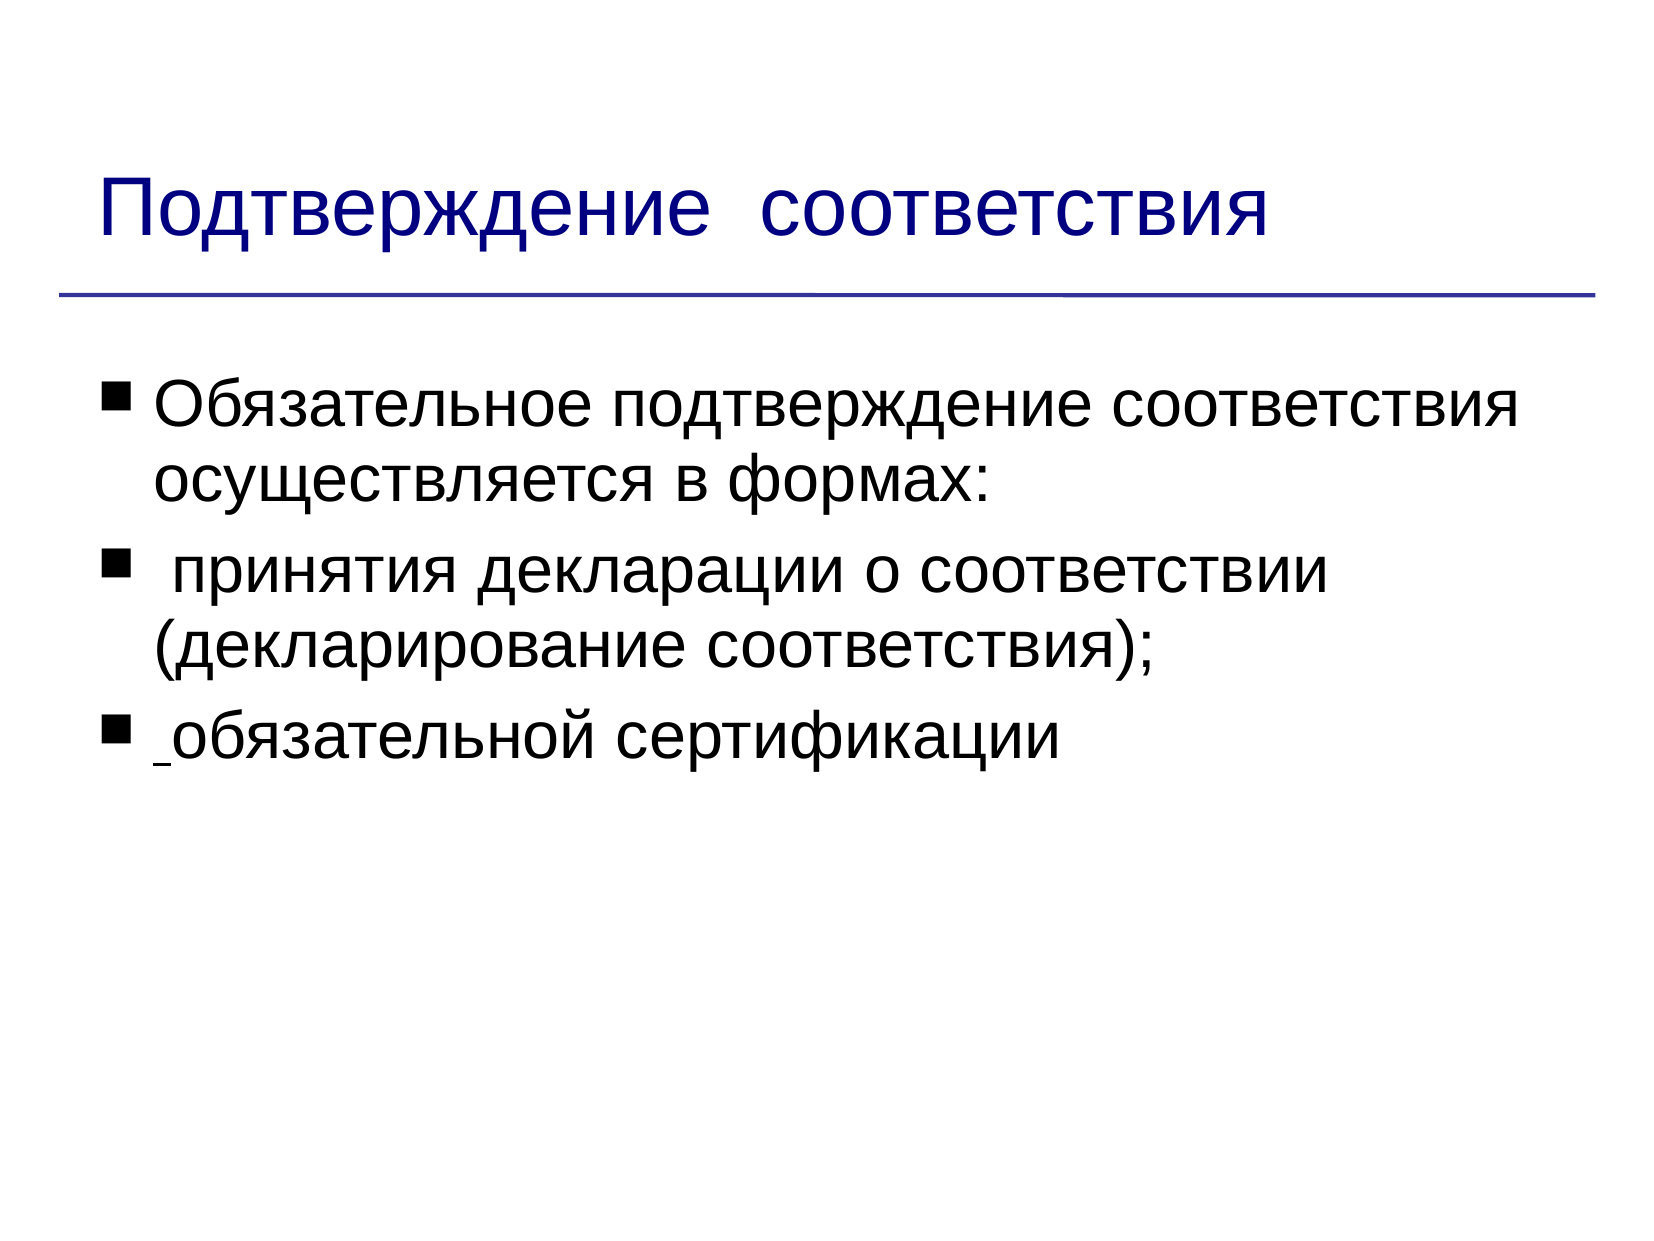

# Подтверждение соответствия
Обязательное подтверждение соответствия осуществляется в формах:
 принятия декларации о соответствии (декларирование соответствия);
 обязательной сертификации